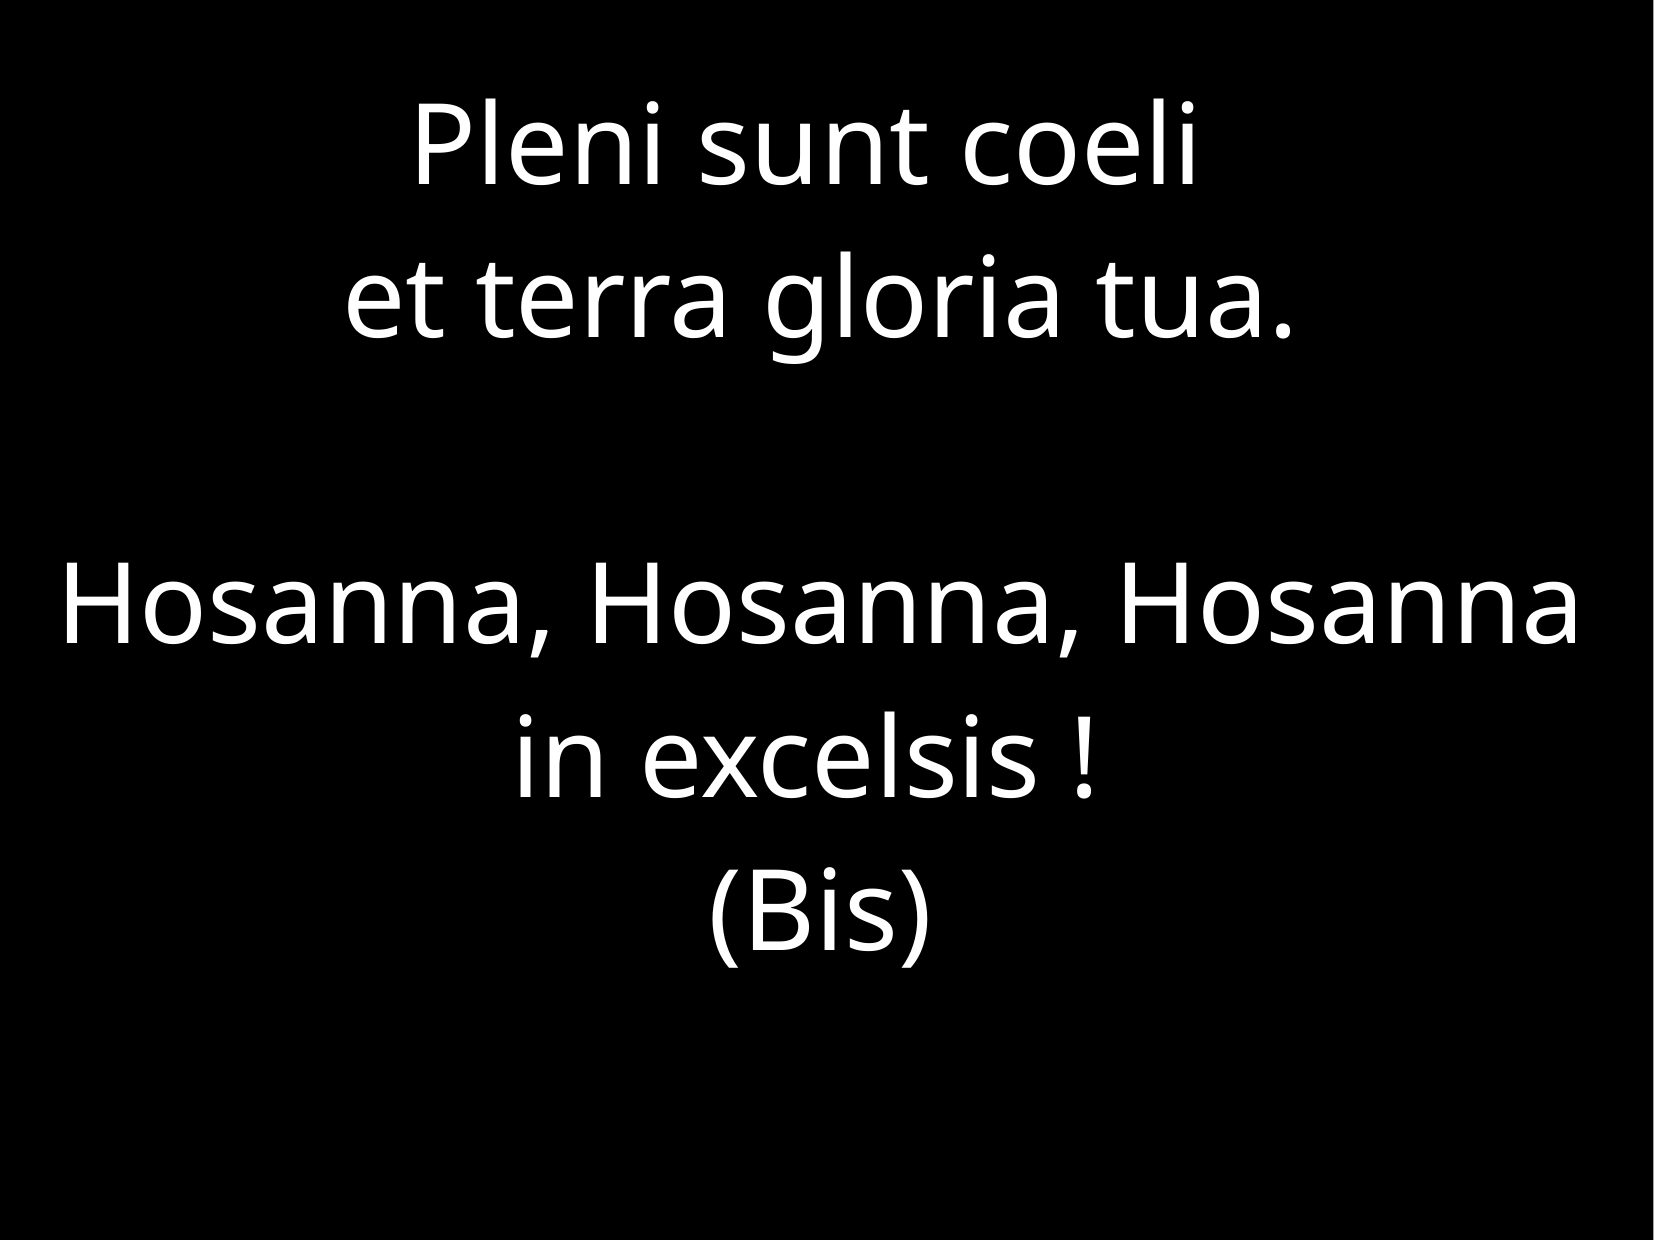

# Pleni sunt coeli
et terra gloria tua.
Hosanna, Hosanna, Hosanna
in excelsis !
(Bis)